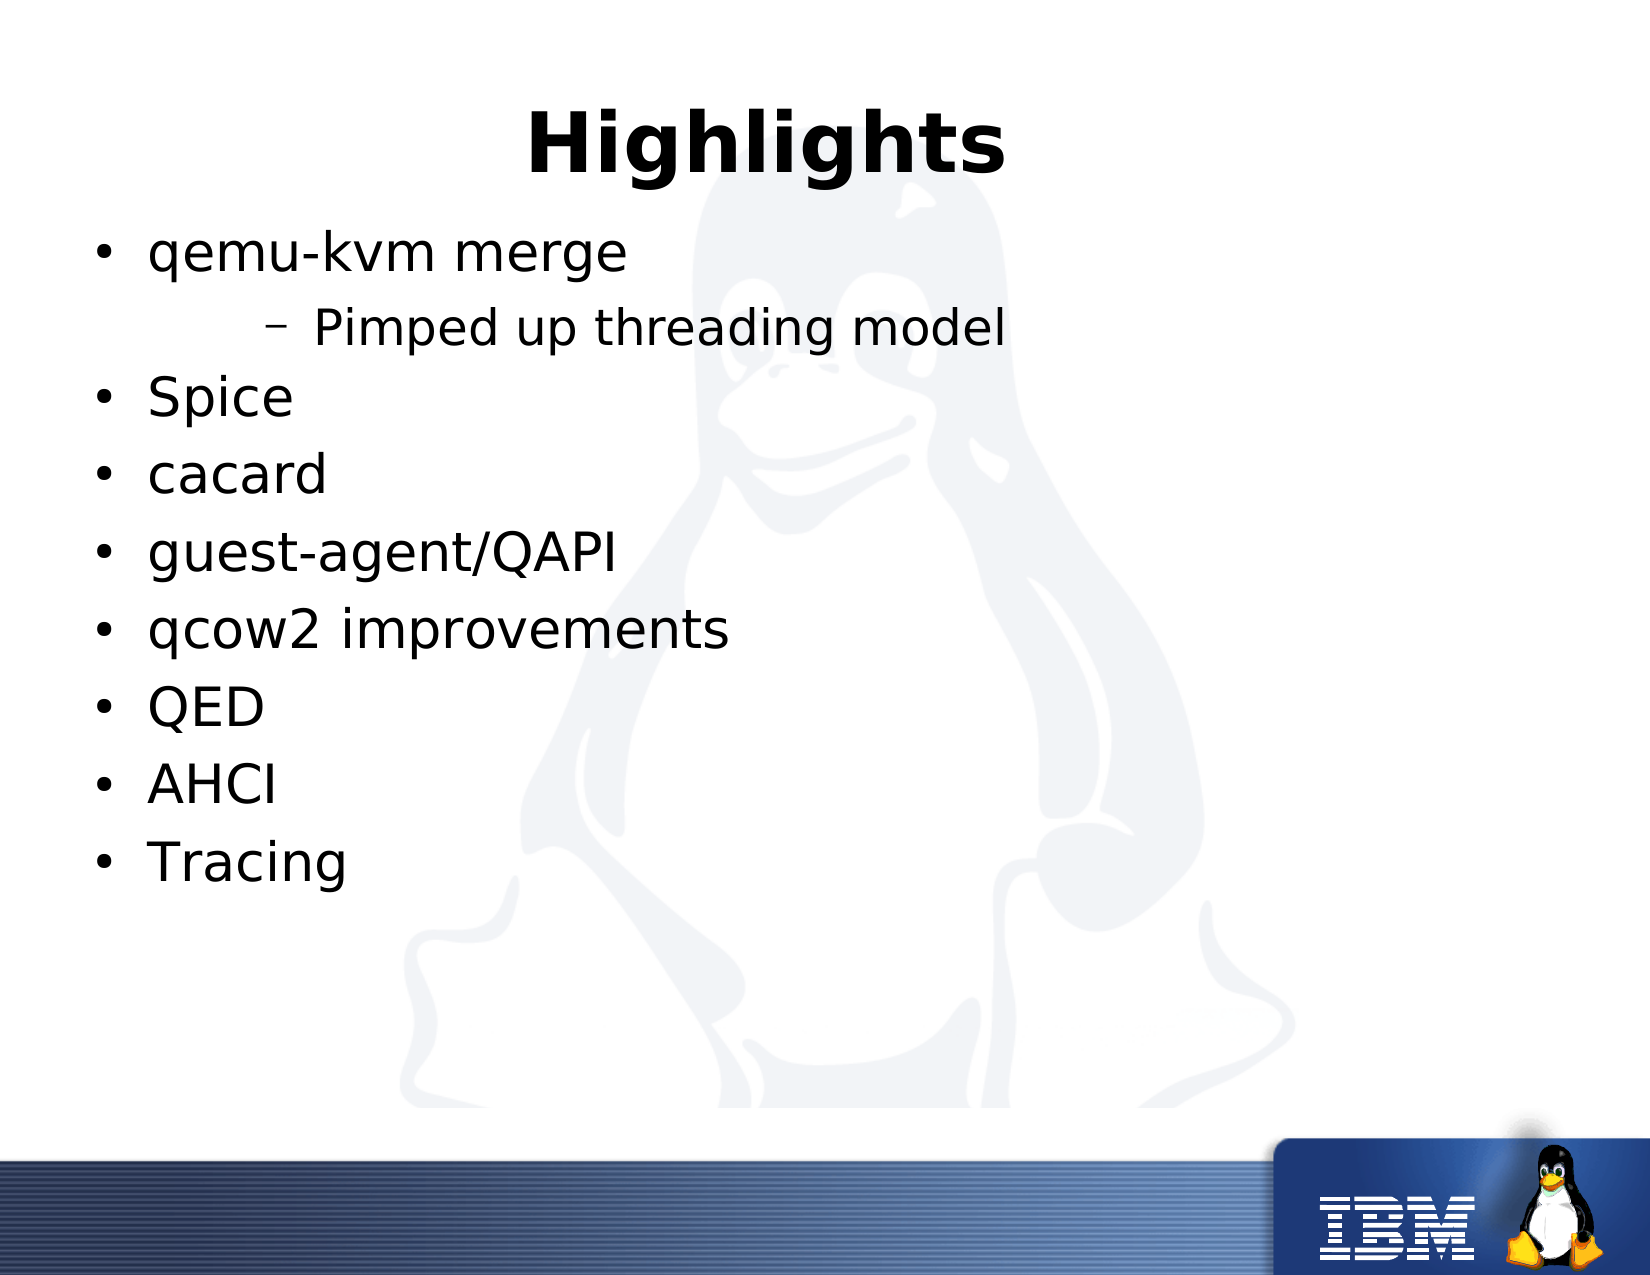

# Highlights
qemu-kvm merge
Pimped up threading model
Spice
cacard
guest-agent/QAPI
qcow2 improvements
QED
AHCI
Tracing